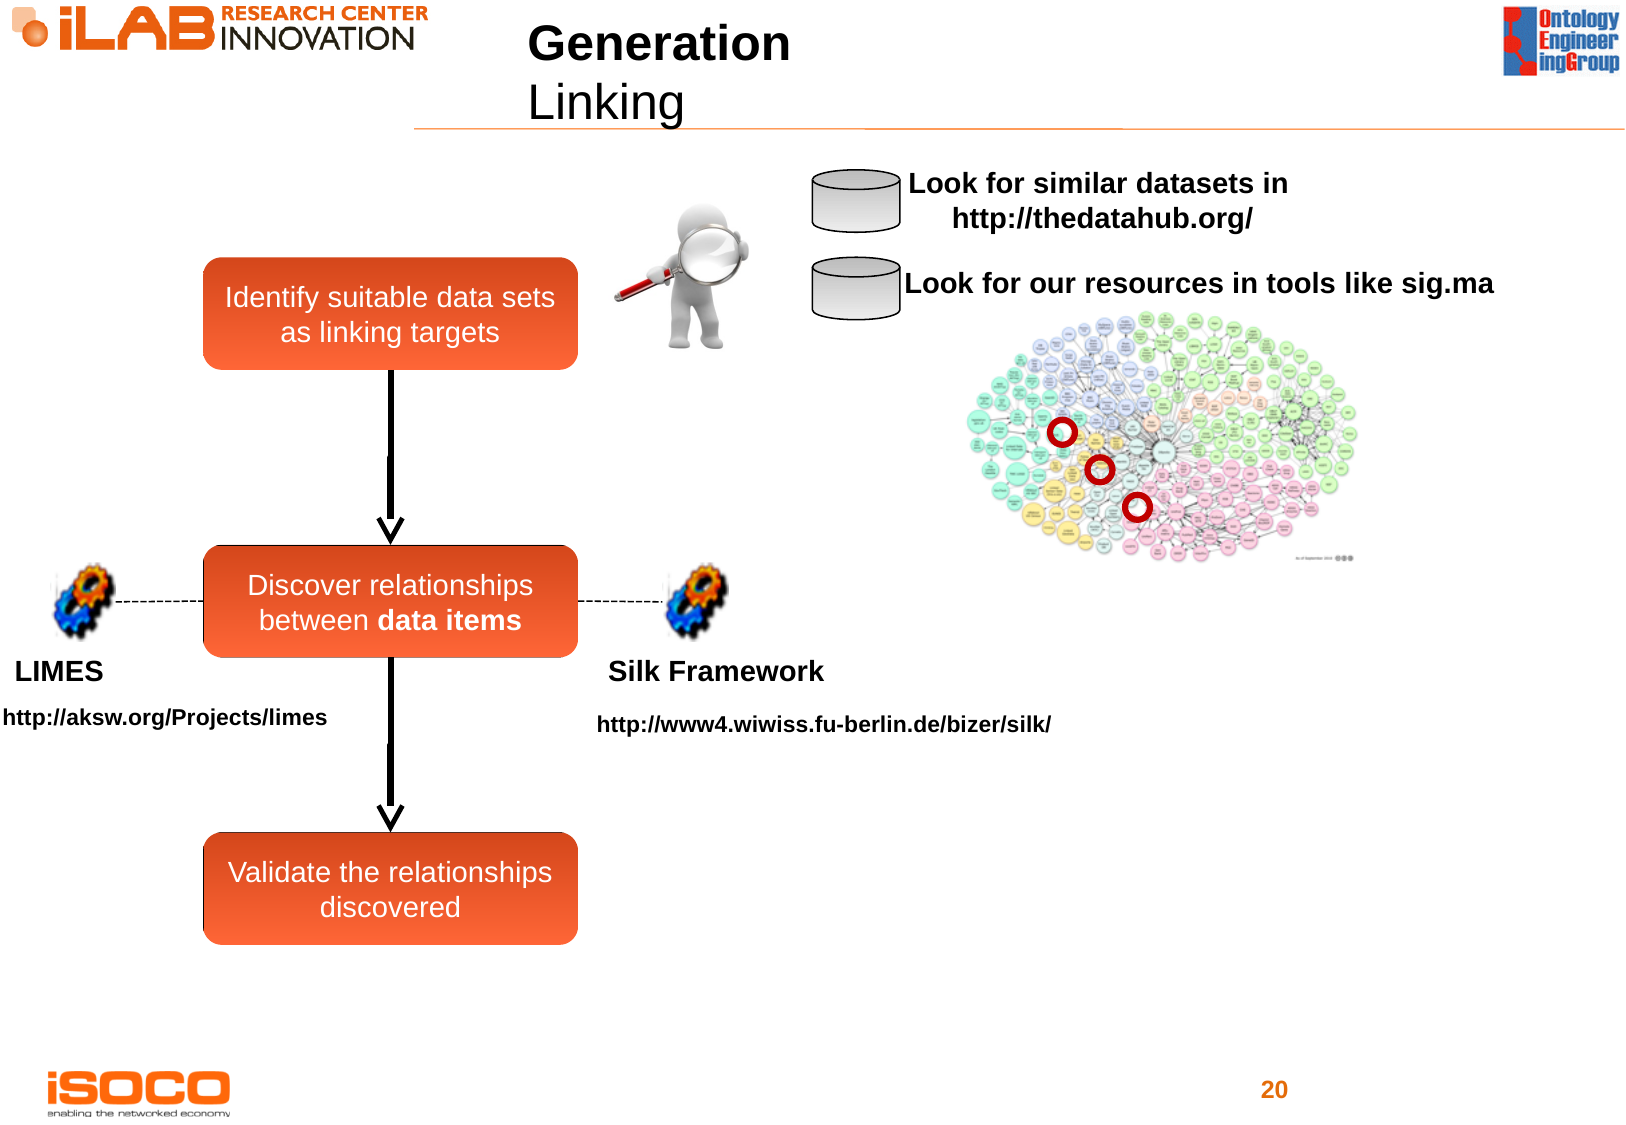

# Generation
Linking
Look for similar datasets in
http://thedatahub.org/
Identify suitable data sets as linking targets
Look for our resources in tools like sig.ma
Discover relationships between data items
LIMES
Silk Framework
http://aksw.org/Projects/limes
http://www4.wiwiss.fu-berlin.de/bizer/silk/
Validate the relationships discovered